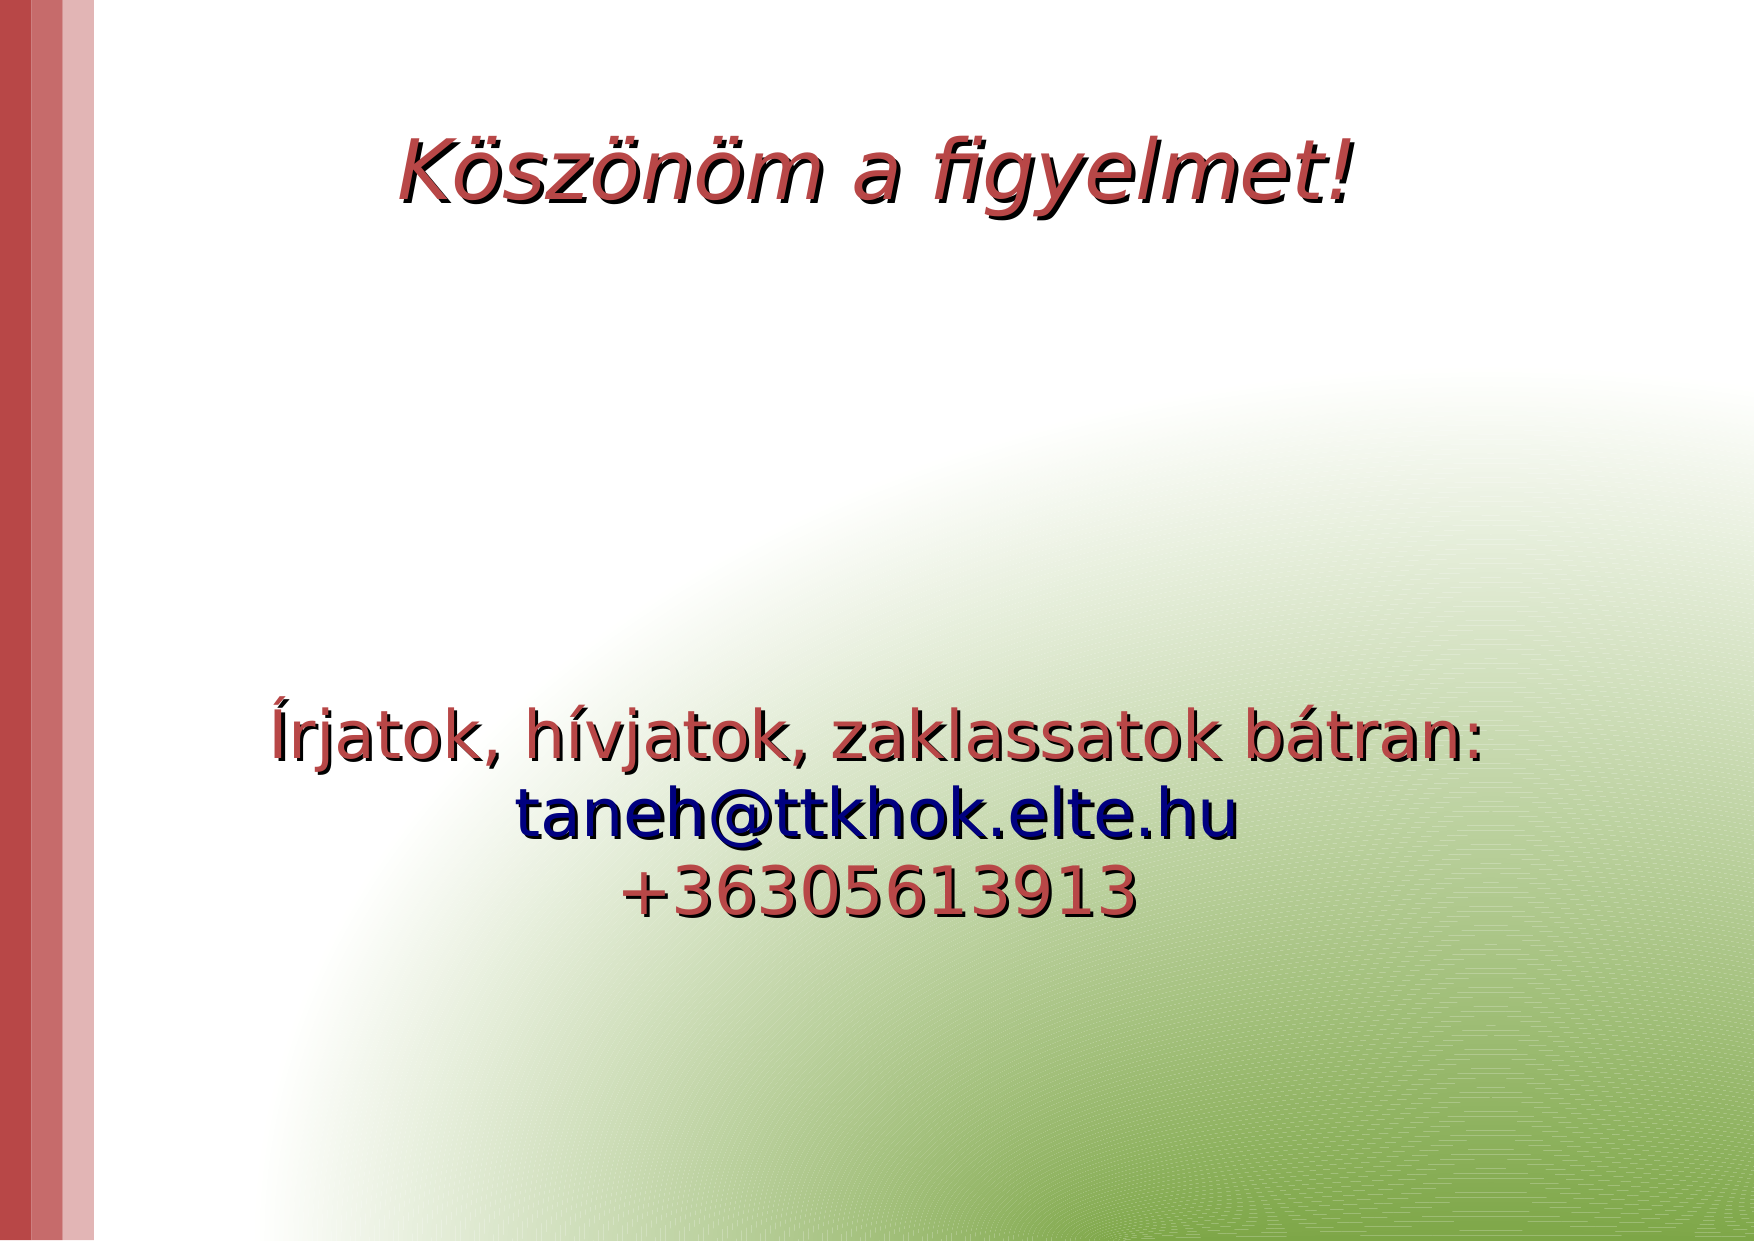

# Köszönöm a figyelmet!
Írjatok, hívjatok, zaklassatok bátran:
taneh@ttkhok.elte.hu
+36305613913